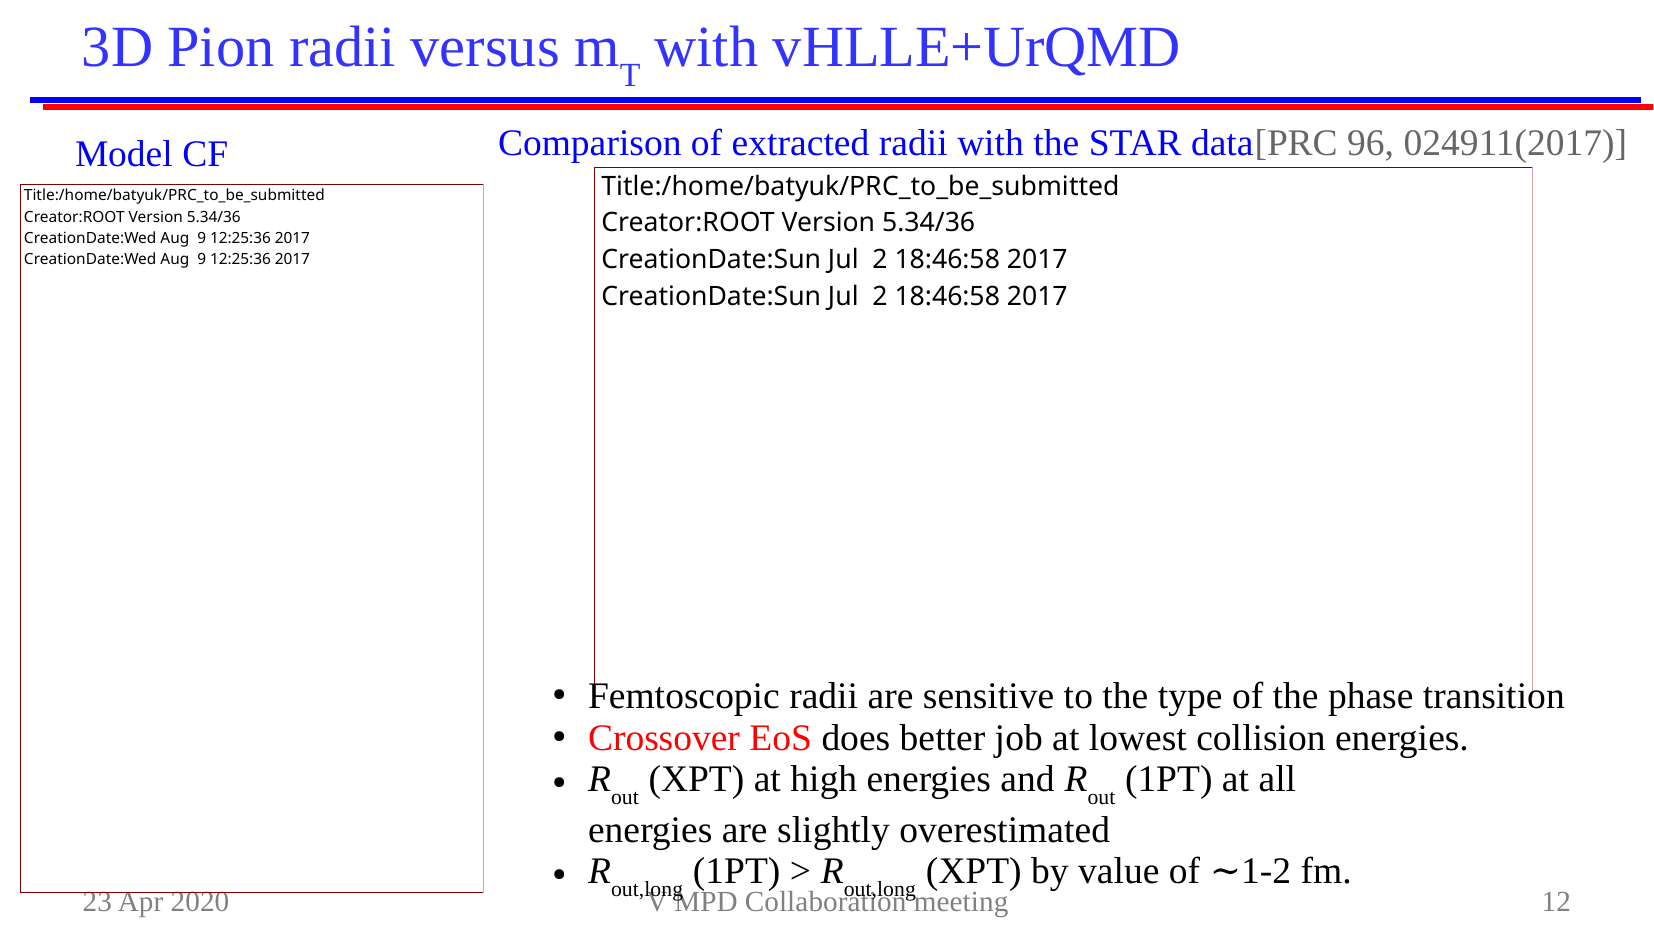

# 3D Pion radii versus mT with vHLLE+UrQMD
Comparison of extracted radii with the STAR data[PRC 96, 024911(2017)]
Model CF
Femtoscopic radii are sensitive to the type of the phase transition
Crossover EoS does better job at lowest collision energies.
Rout (XPT) at high energies and Rout (1PT) at all
energies are slightly overestimated
Rout,long (1PT) > Rout,long (XPT) by value of ∼1-2 fm.
23 Apr 2020
V MPD Collaboration meeting
12